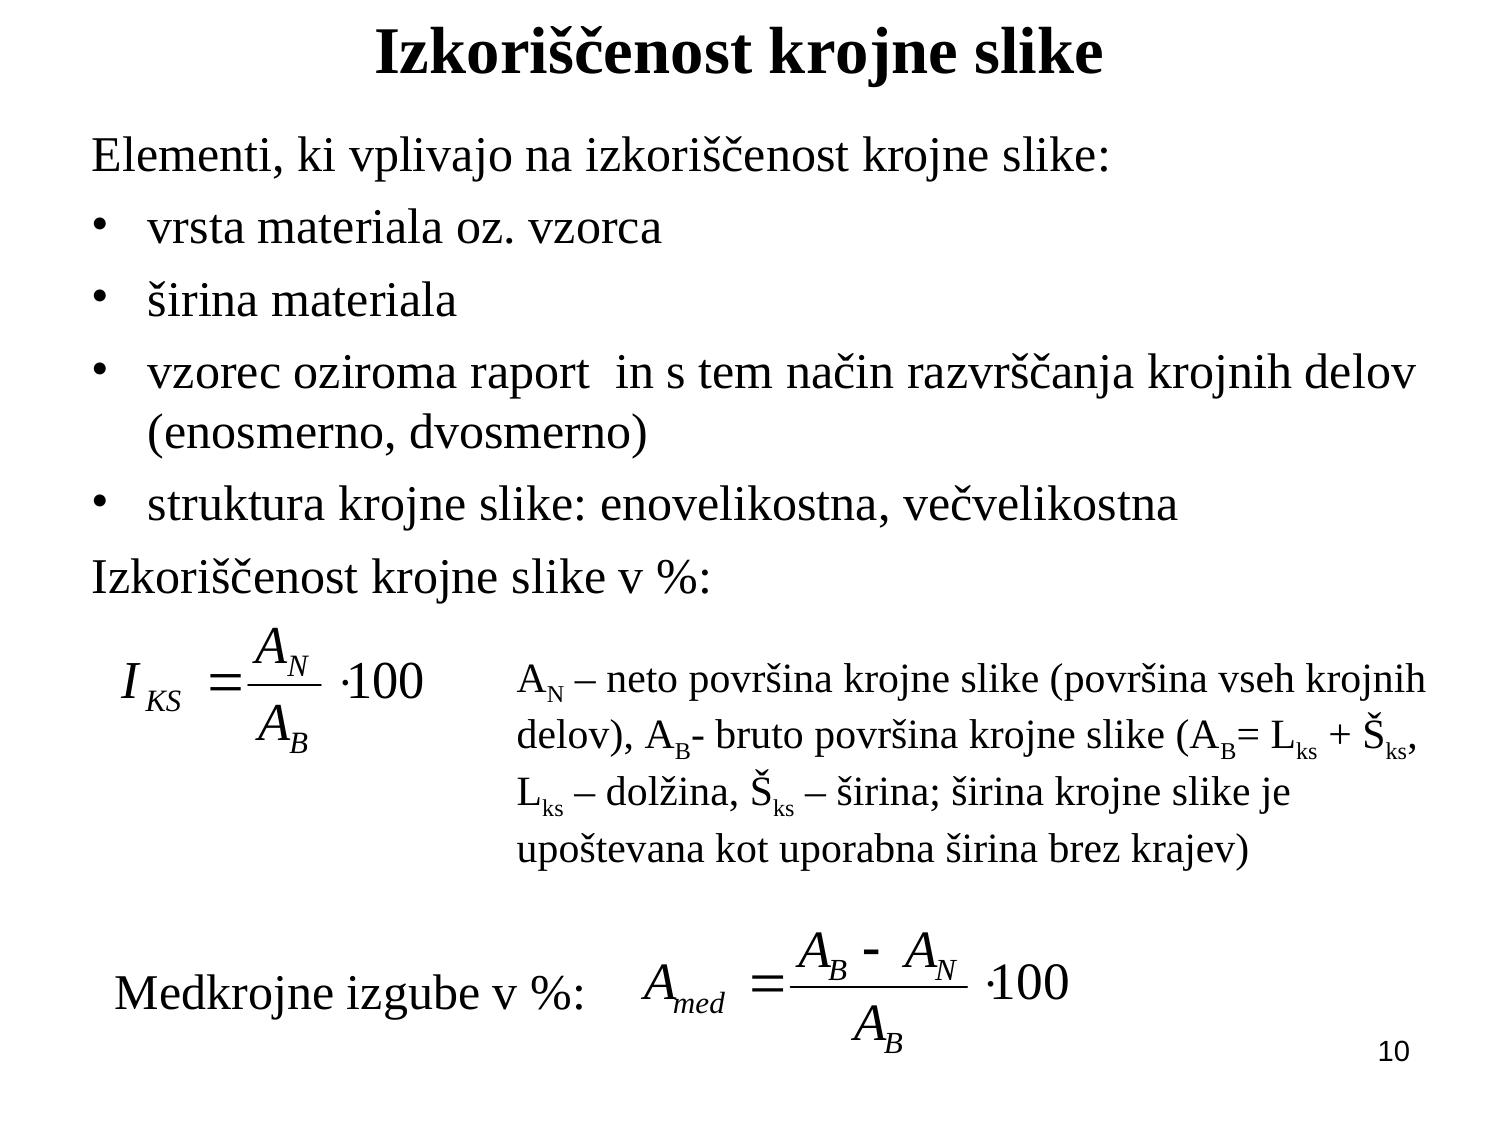

# Izkoriščenost krojne slike
Elementi, ki vplivajo na izkoriščenost krojne slike:
vrsta materiala oz. vzorca
širina materiala
vzorec oziroma raport in s tem način razvrščanja krojnih delov (enosmerno, dvosmerno)
struktura krojne slike: enovelikostna, večvelikostna
Izkoriščenost krojne slike v %:
AN – neto površina krojne slike (površina vseh krojnih delov), AB- bruto površina krojne slike (AB= Lks + Šks, Lks – dolžina, Šks – širina; širina krojne slike je upoštevana kot uporabna širina brez krajev)
Medkrojne izgube v %: